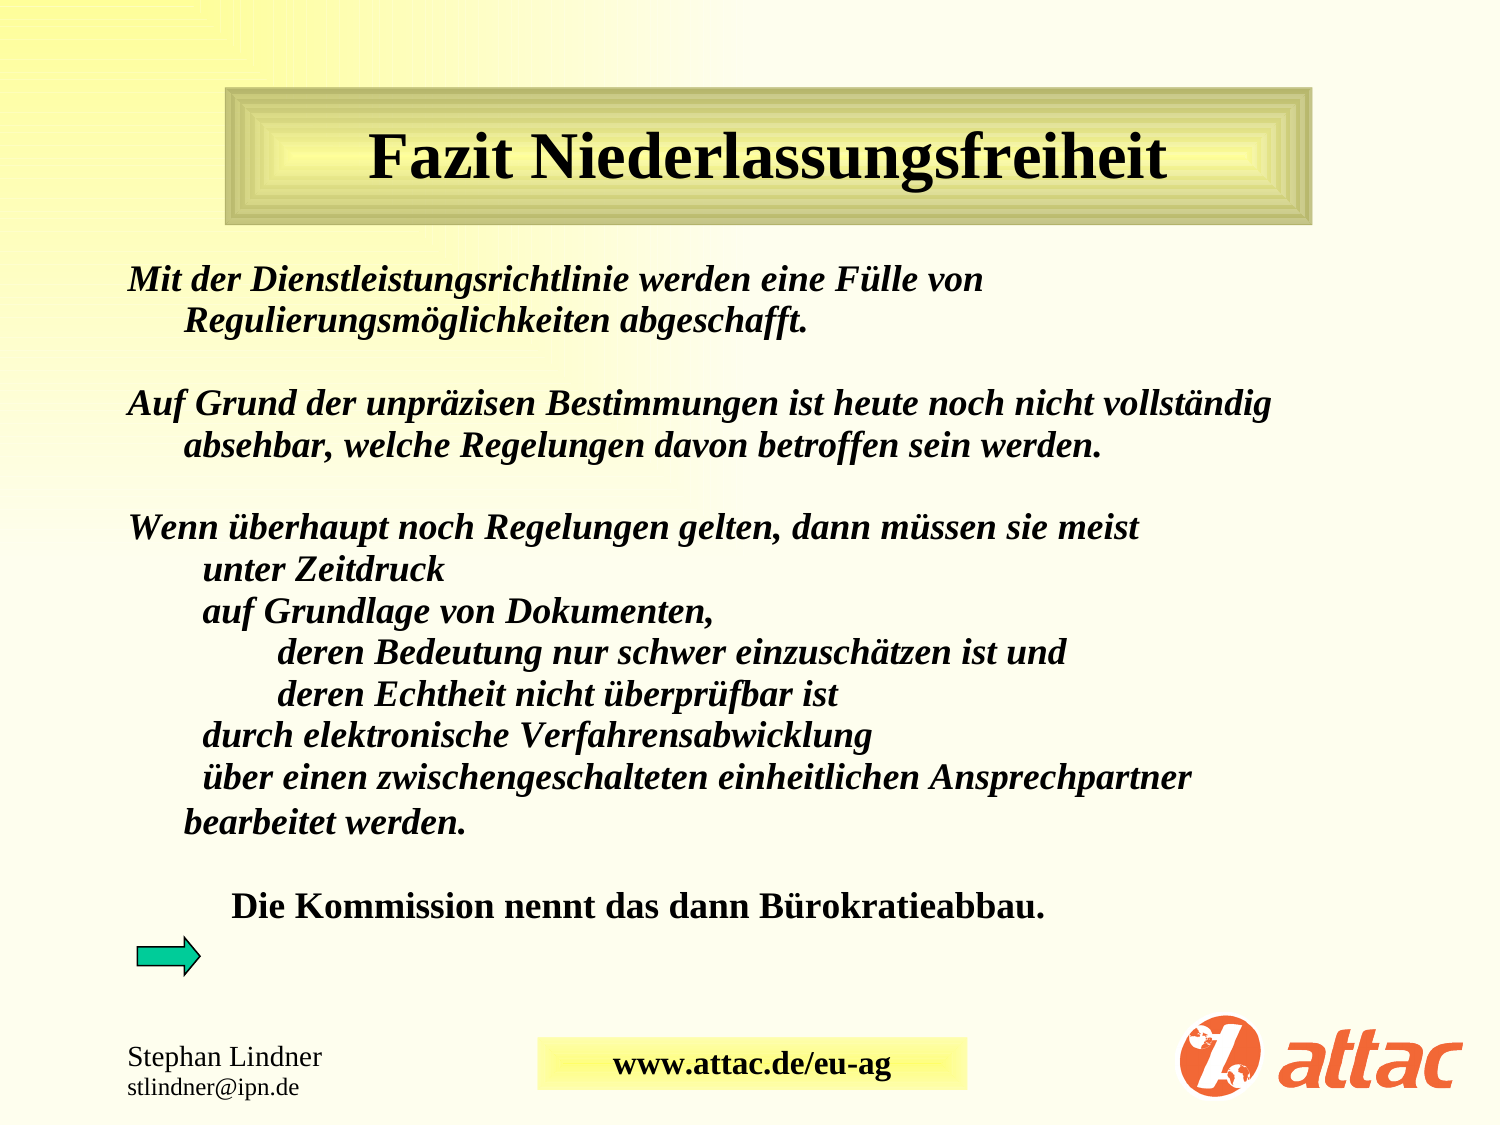

# Fazit Niederlassungsfreiheit
Mit der Dienstleistungsrichtlinie werden eine Fülle von Regulierungsmöglichkeiten abgeschafft.
Auf Grund der unpräzisen Bestimmungen ist heute noch nicht vollständig absehbar, welche Regelungen davon betroffen sein werden.
Wenn überhaupt noch Regelungen gelten, dann müssen sie meist
unter Zeitdruck
auf Grundlage von Dokumenten,
deren Bedeutung nur schwer einzuschätzen ist und
deren Echtheit nicht überprüfbar ist
durch elektronische Verfahrensabwicklung
über einen zwischengeschalteten einheitlichen Ansprechpartner
	bearbeitet werden.
	 Die Kommission nennt das dann Bürokratieabbau.
Stephan Lindner
stlindner@ipn.de
www.attac.de/eu-ag